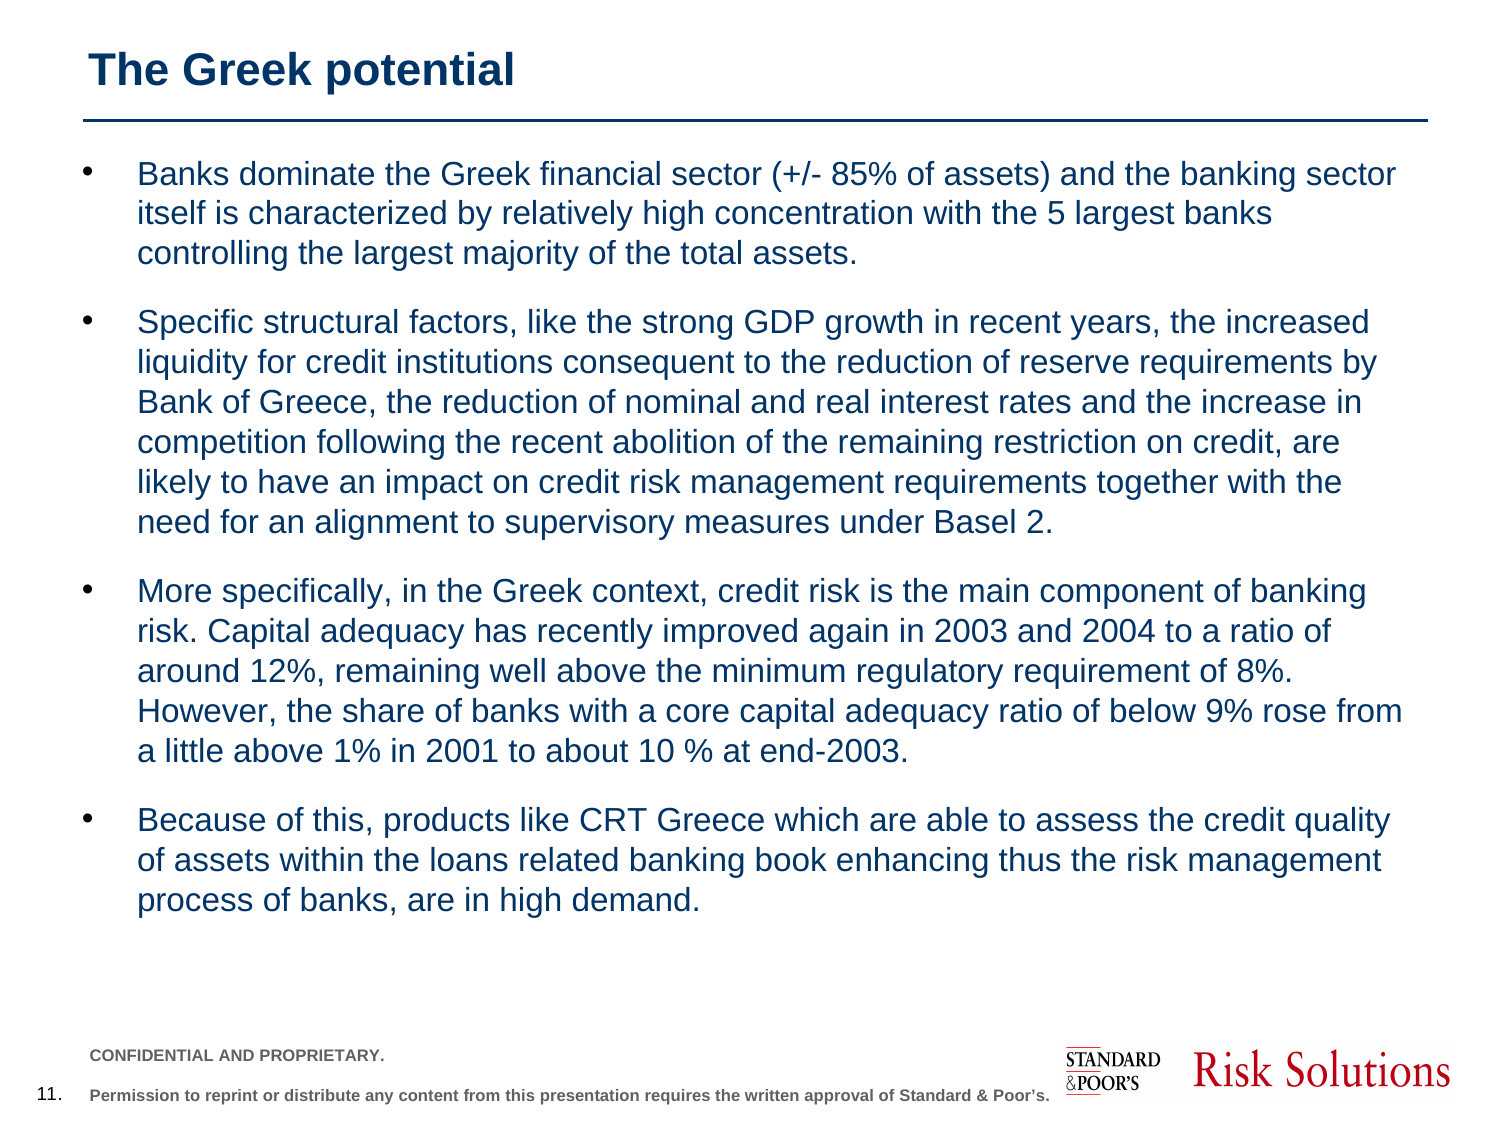

The Greek potential
Banks dominate the Greek financial sector (+/- 85% of assets) and the banking sector itself is characterized by relatively high concentration with the 5 largest banks controlling the largest majority of the total assets.
Specific structural factors, like the strong GDP growth in recent years, the increased liquidity for credit institutions consequent to the reduction of reserve requirements by Bank of Greece, the reduction of nominal and real interest rates and the increase in competition following the recent abolition of the remaining restriction on credit, are likely to have an impact on credit risk management requirements together with the need for an alignment to supervisory measures under Basel 2.
More specifically, in the Greek context, credit risk is the main component of banking risk. Capital adequacy has recently improved again in 2003 and 2004 to a ratio of around 12%, remaining well above the minimum regulatory requirement of 8%. However, the share of banks with a core capital adequacy ratio of below 9% rose from a little above 1% in 2001 to about 10 % at end-2003.
Because of this, products like CRT Greece which are able to assess the credit quality of assets within the loans related banking book enhancing thus the risk management process of banks, are in high demand.